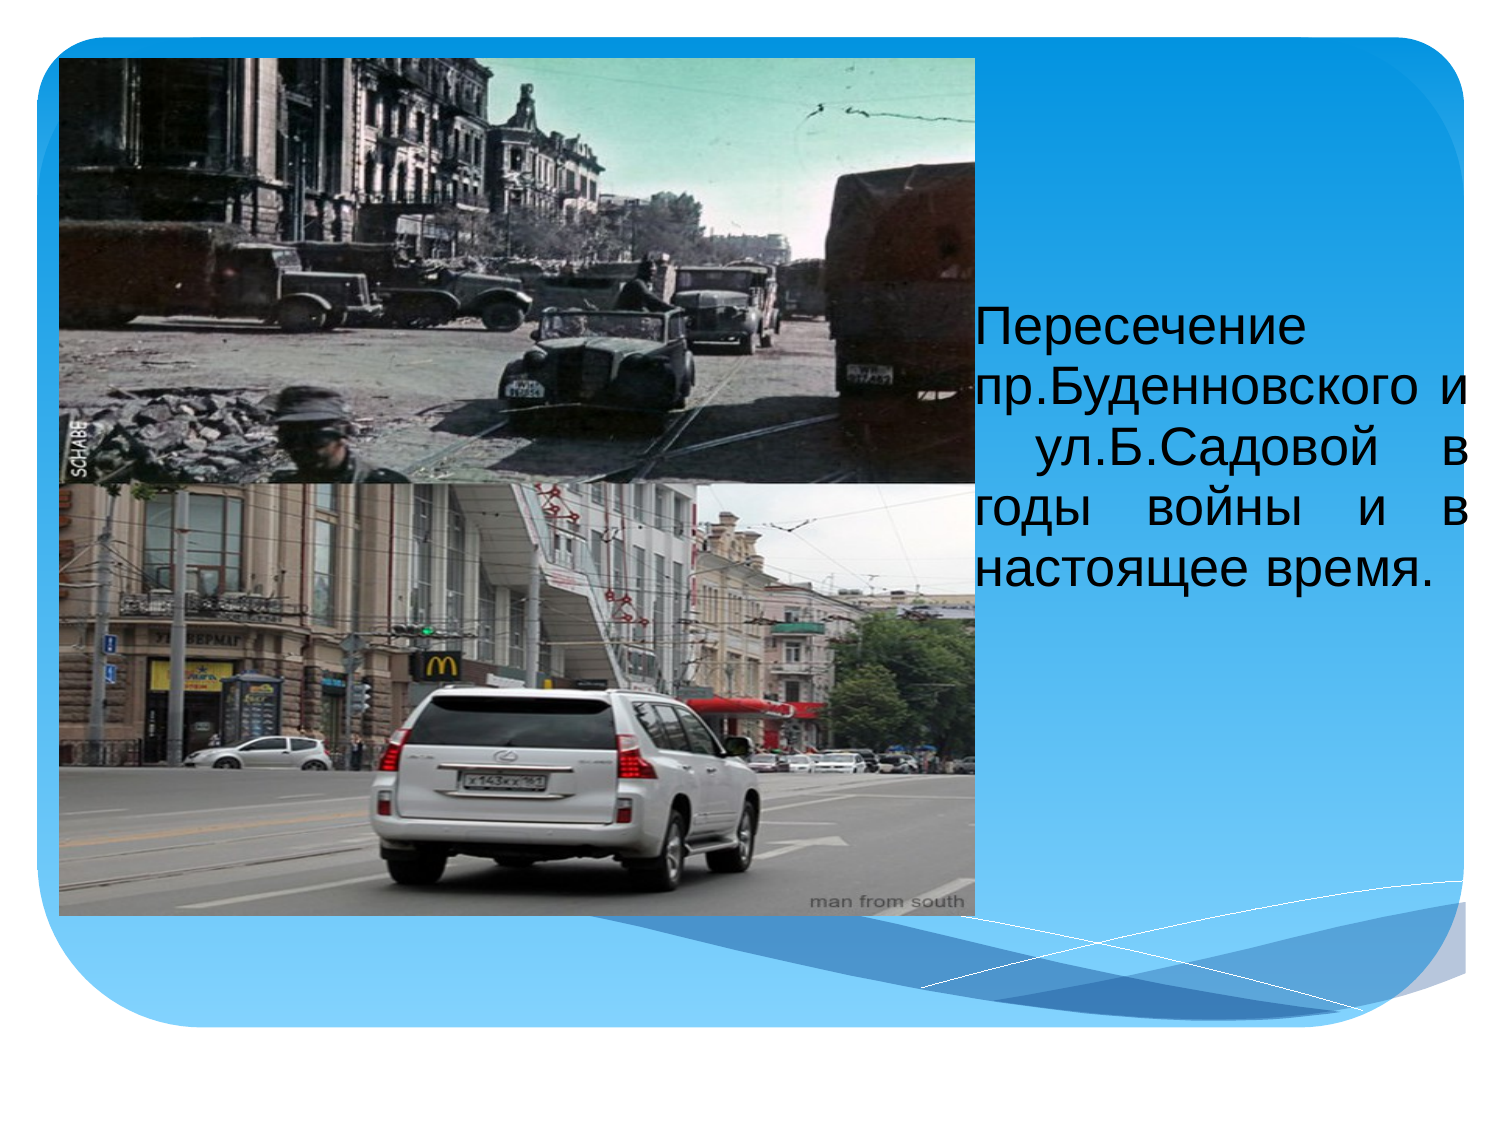

# Пересечение пр.Буденновского и ул.Б.Садовой в годы войны и в настоящее время.